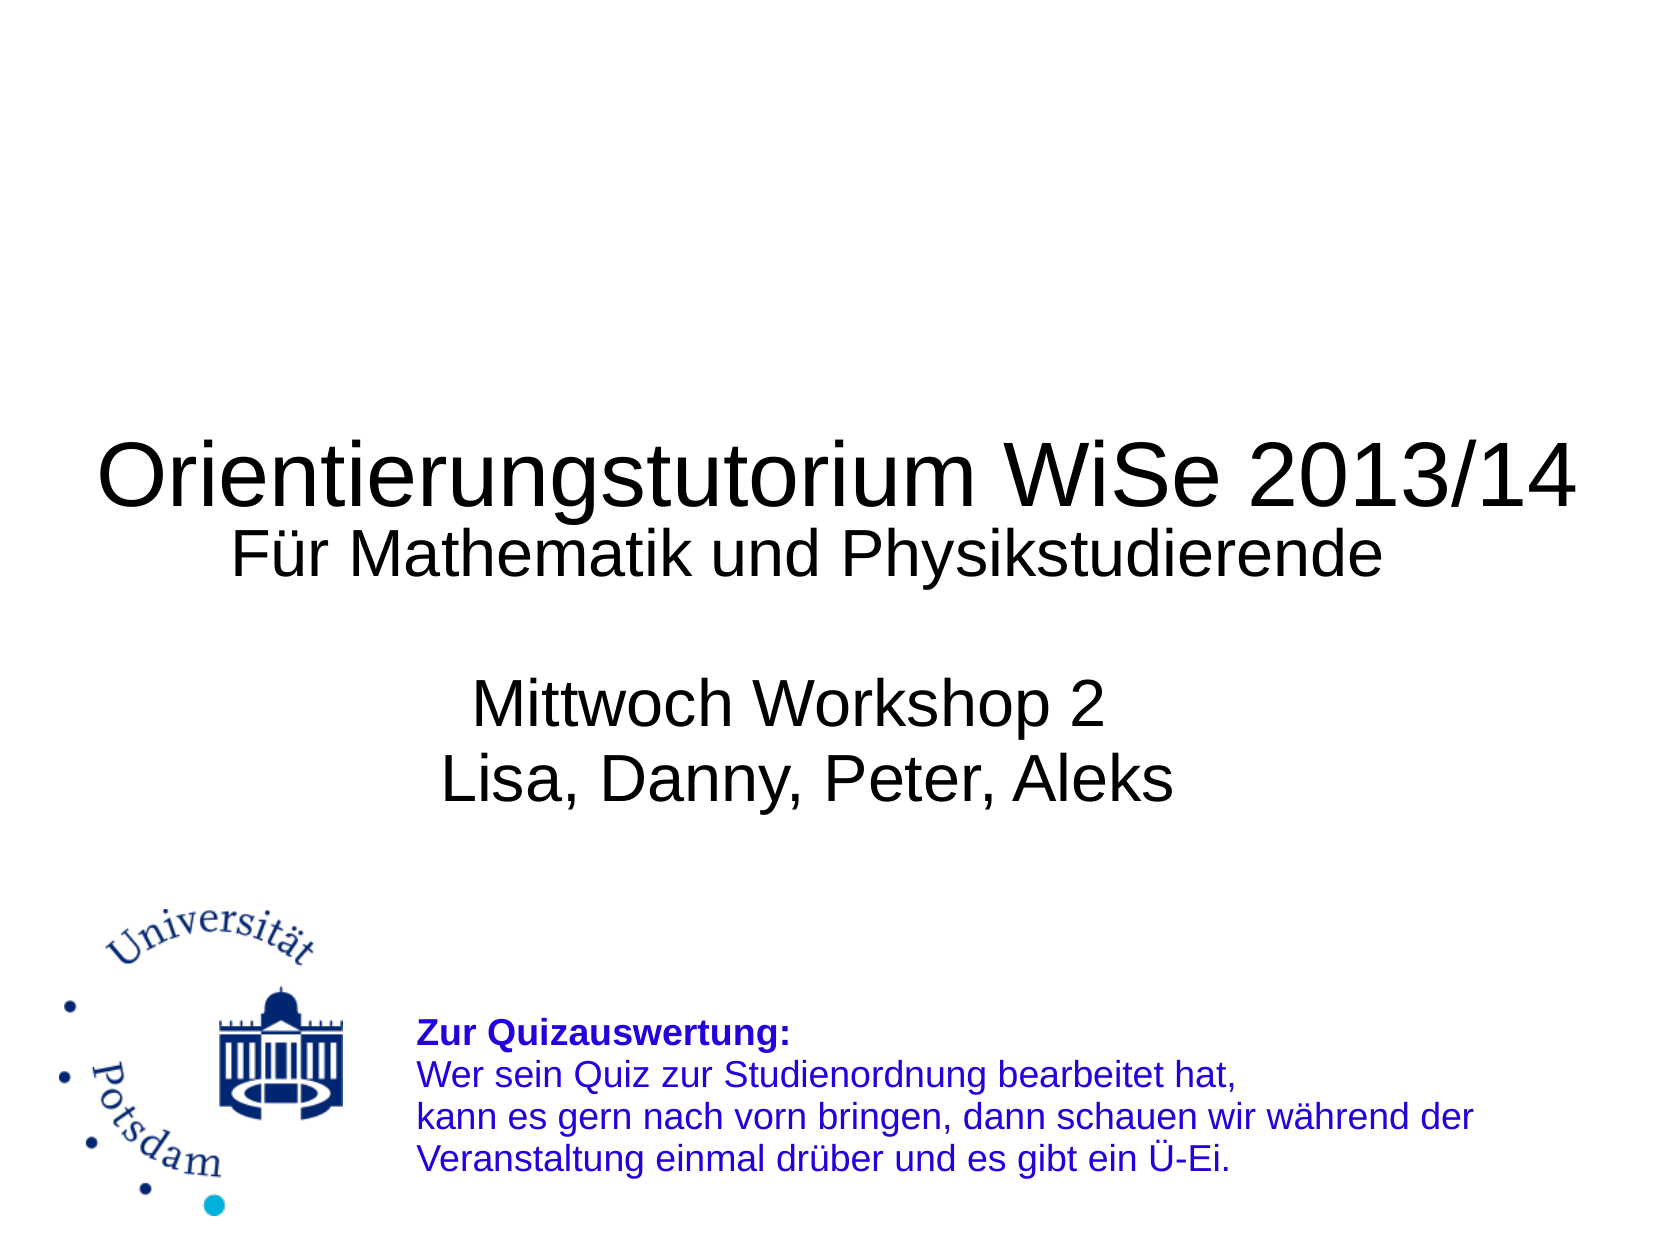

Für Mathematik und Physikstudierende
Mittwoch Workshop 2
Lisa, Danny, Peter, Aleks
# Orientierungstutorium WiSe 2013/14
Zur Quizauswertung:
Wer sein Quiz zur Studienordnung bearbeitet hat,
kann es gern nach vorn bringen, dann schauen wir während der
Veranstaltung einmal drüber und es gibt ein Ü-Ei.